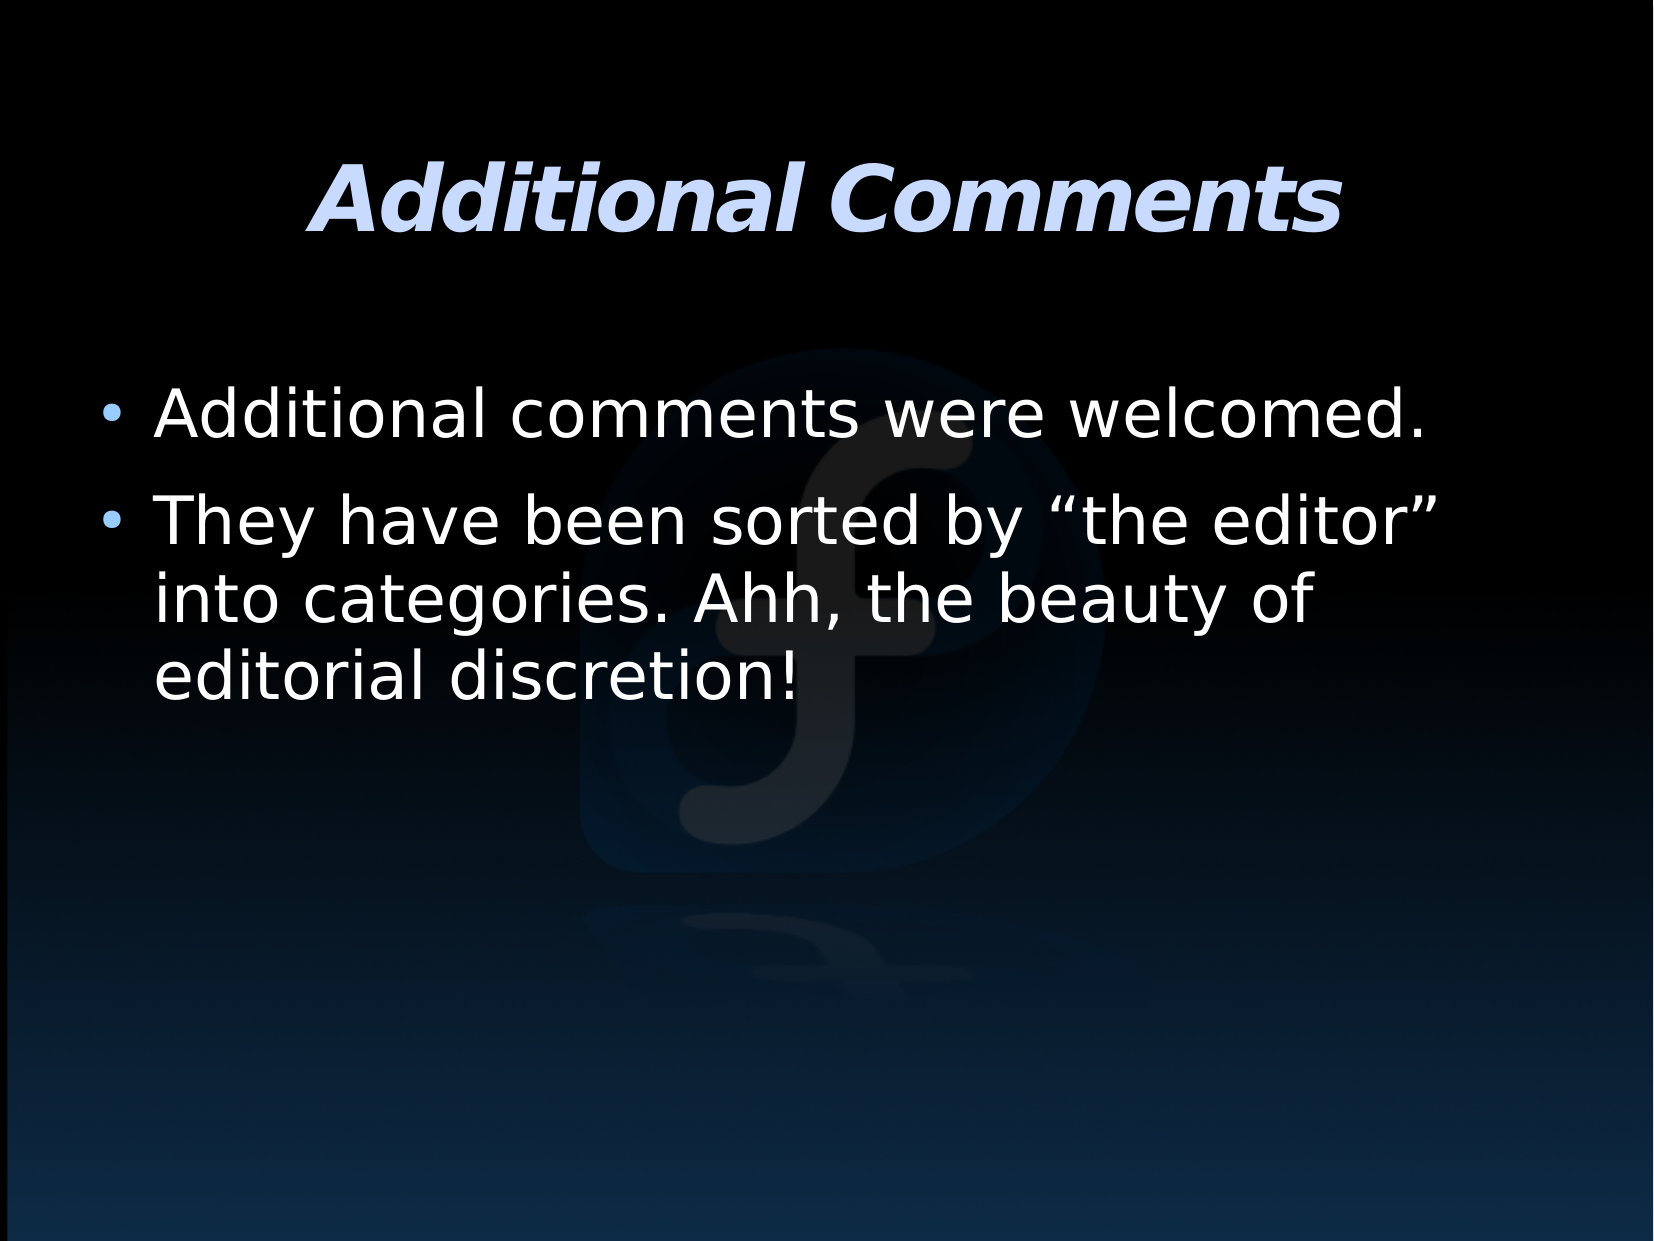

# Additional Comments
Additional comments were welcomed.
They have been sorted by “the editor” into categories. Ahh, the beauty of editorial discretion!